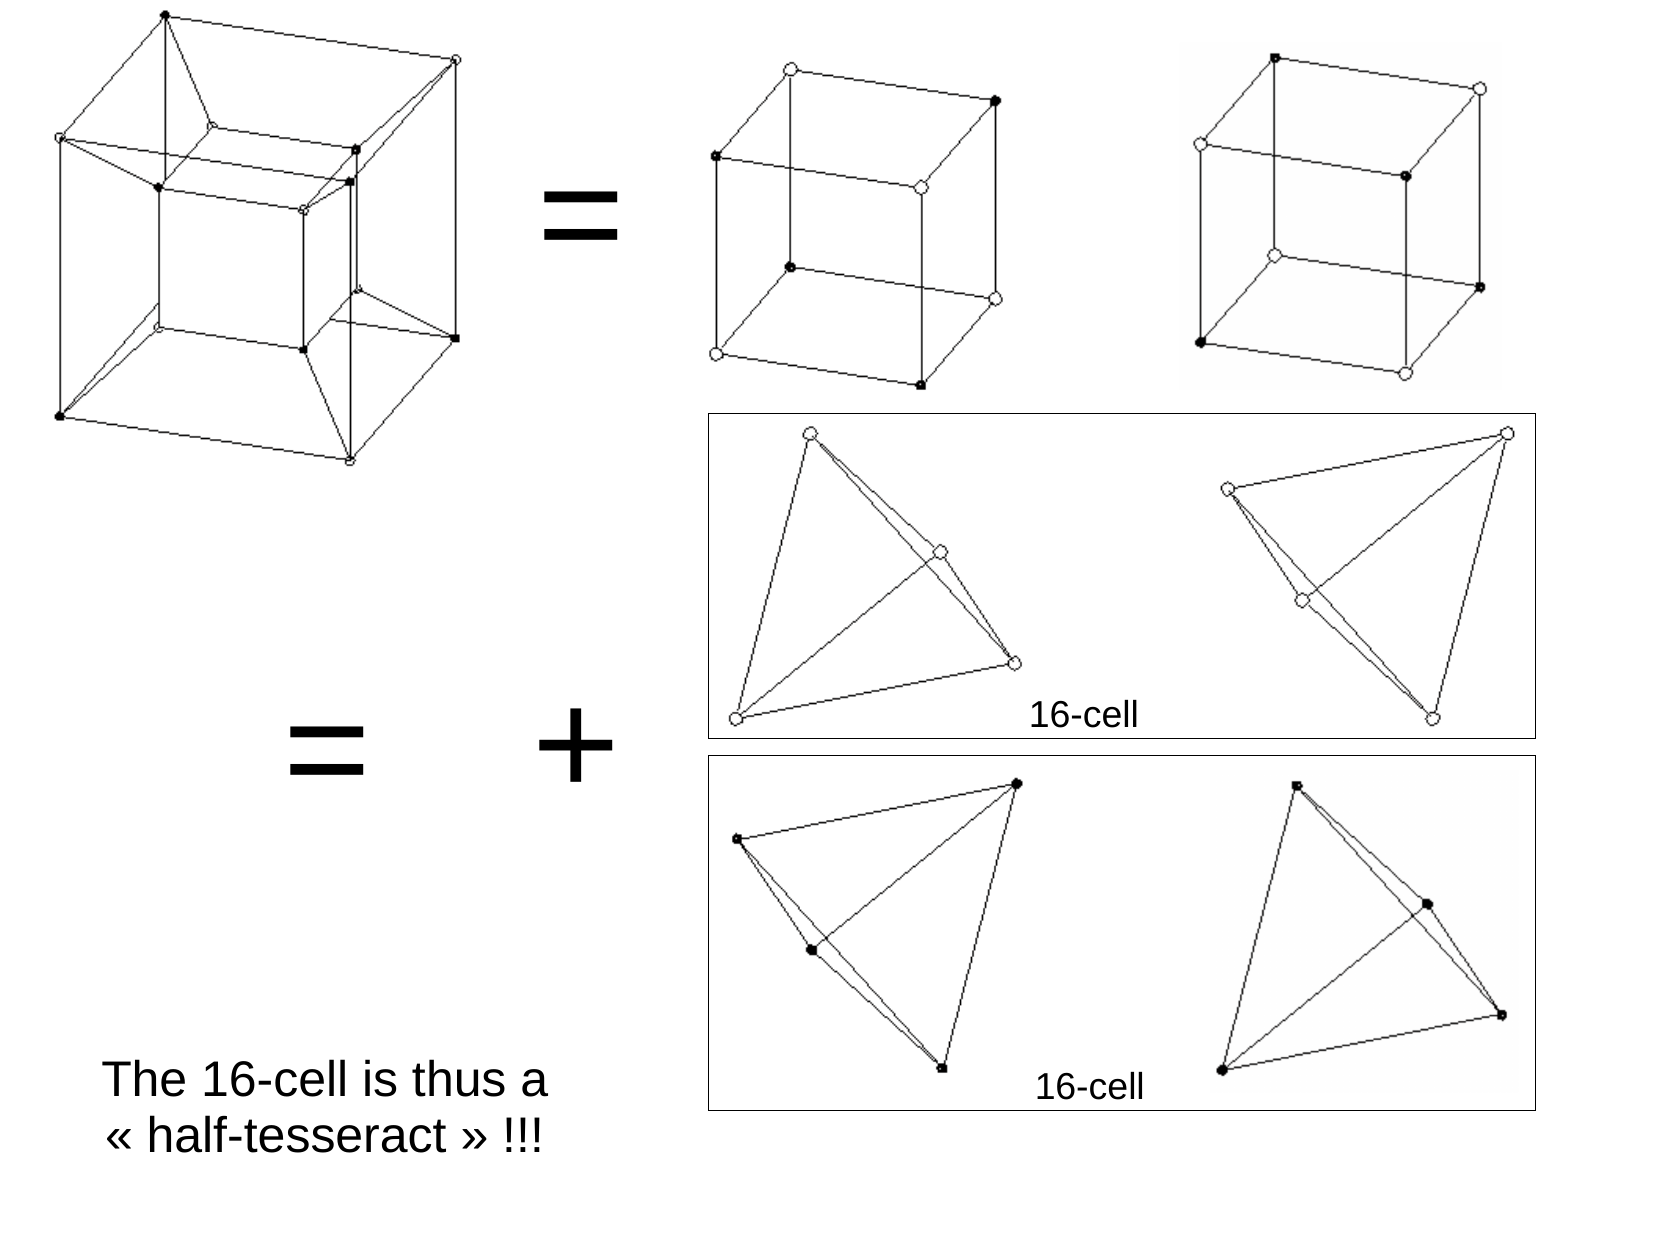

=
+
=
16-cell
The 16-cell is thus a « half-tesseract » !!!
16-cell